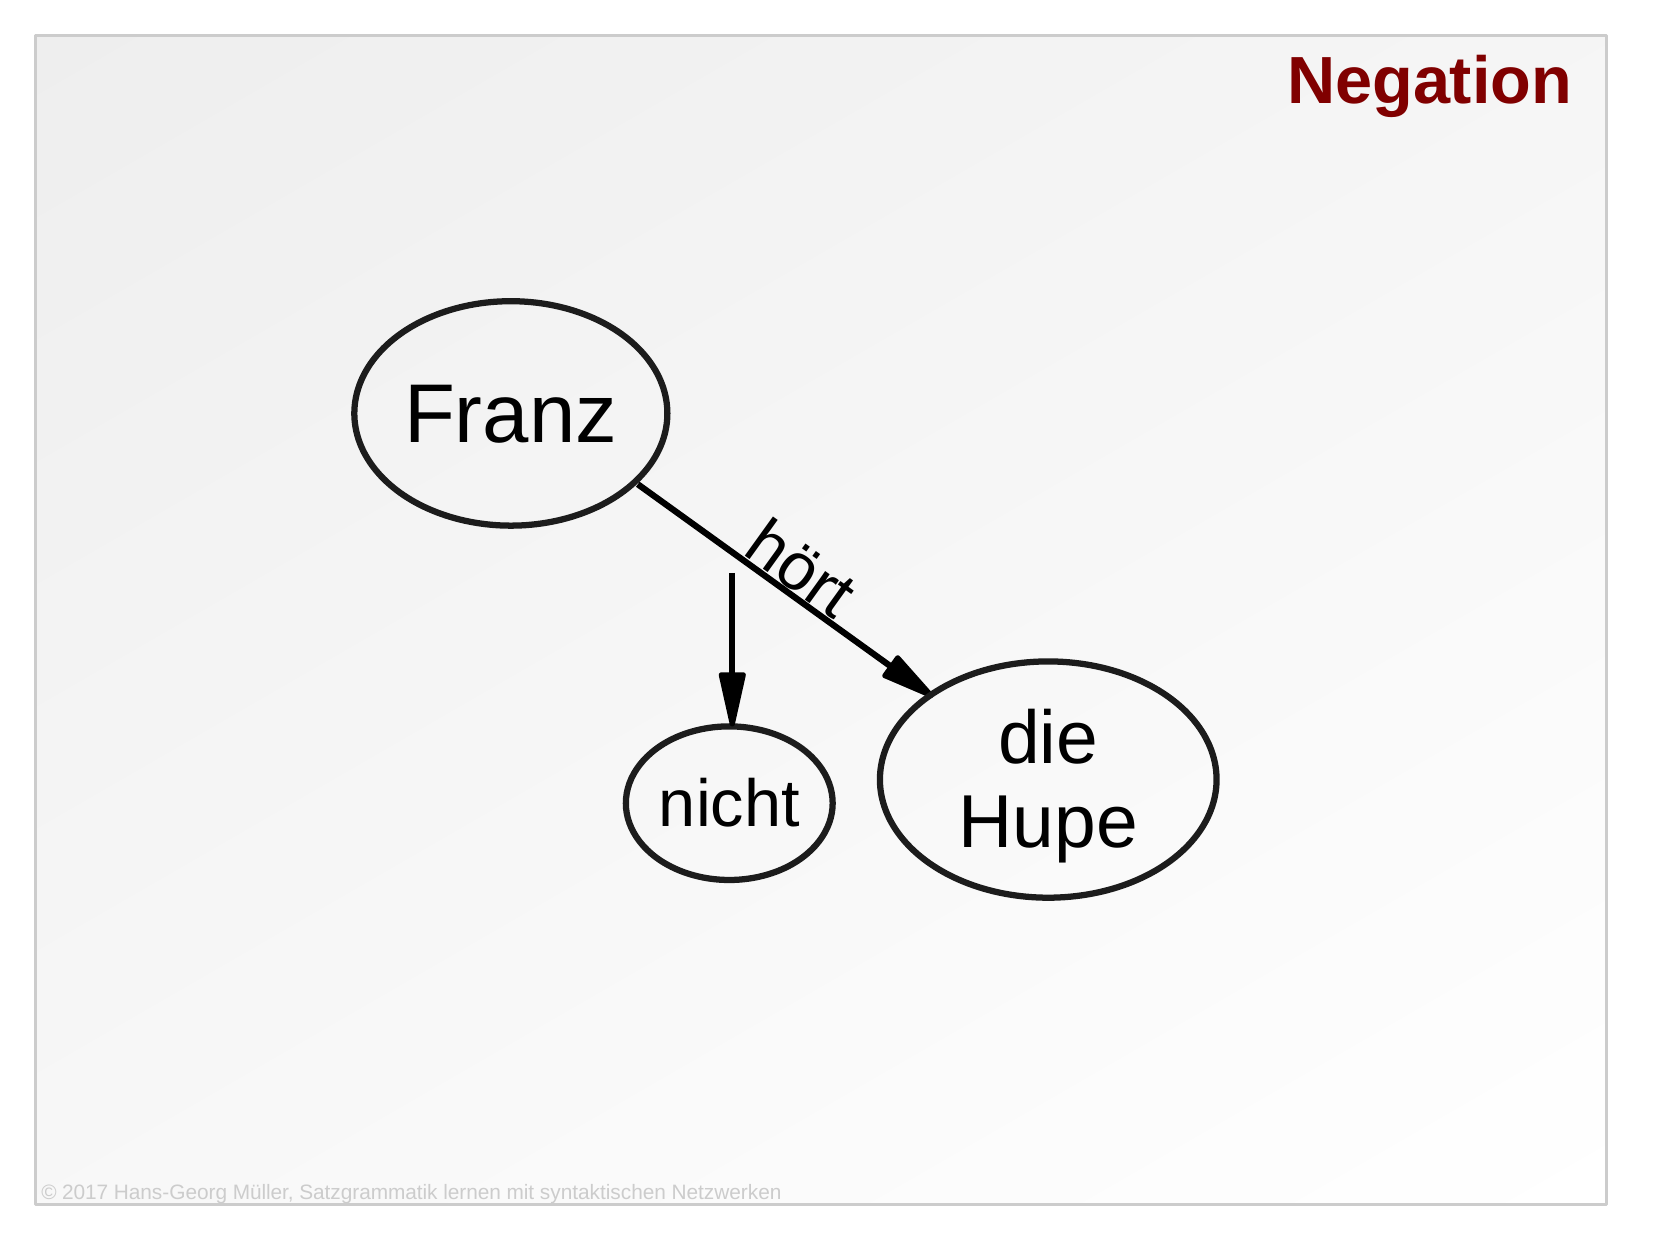

# Negation
Franz
hört
die
Hupe
nicht